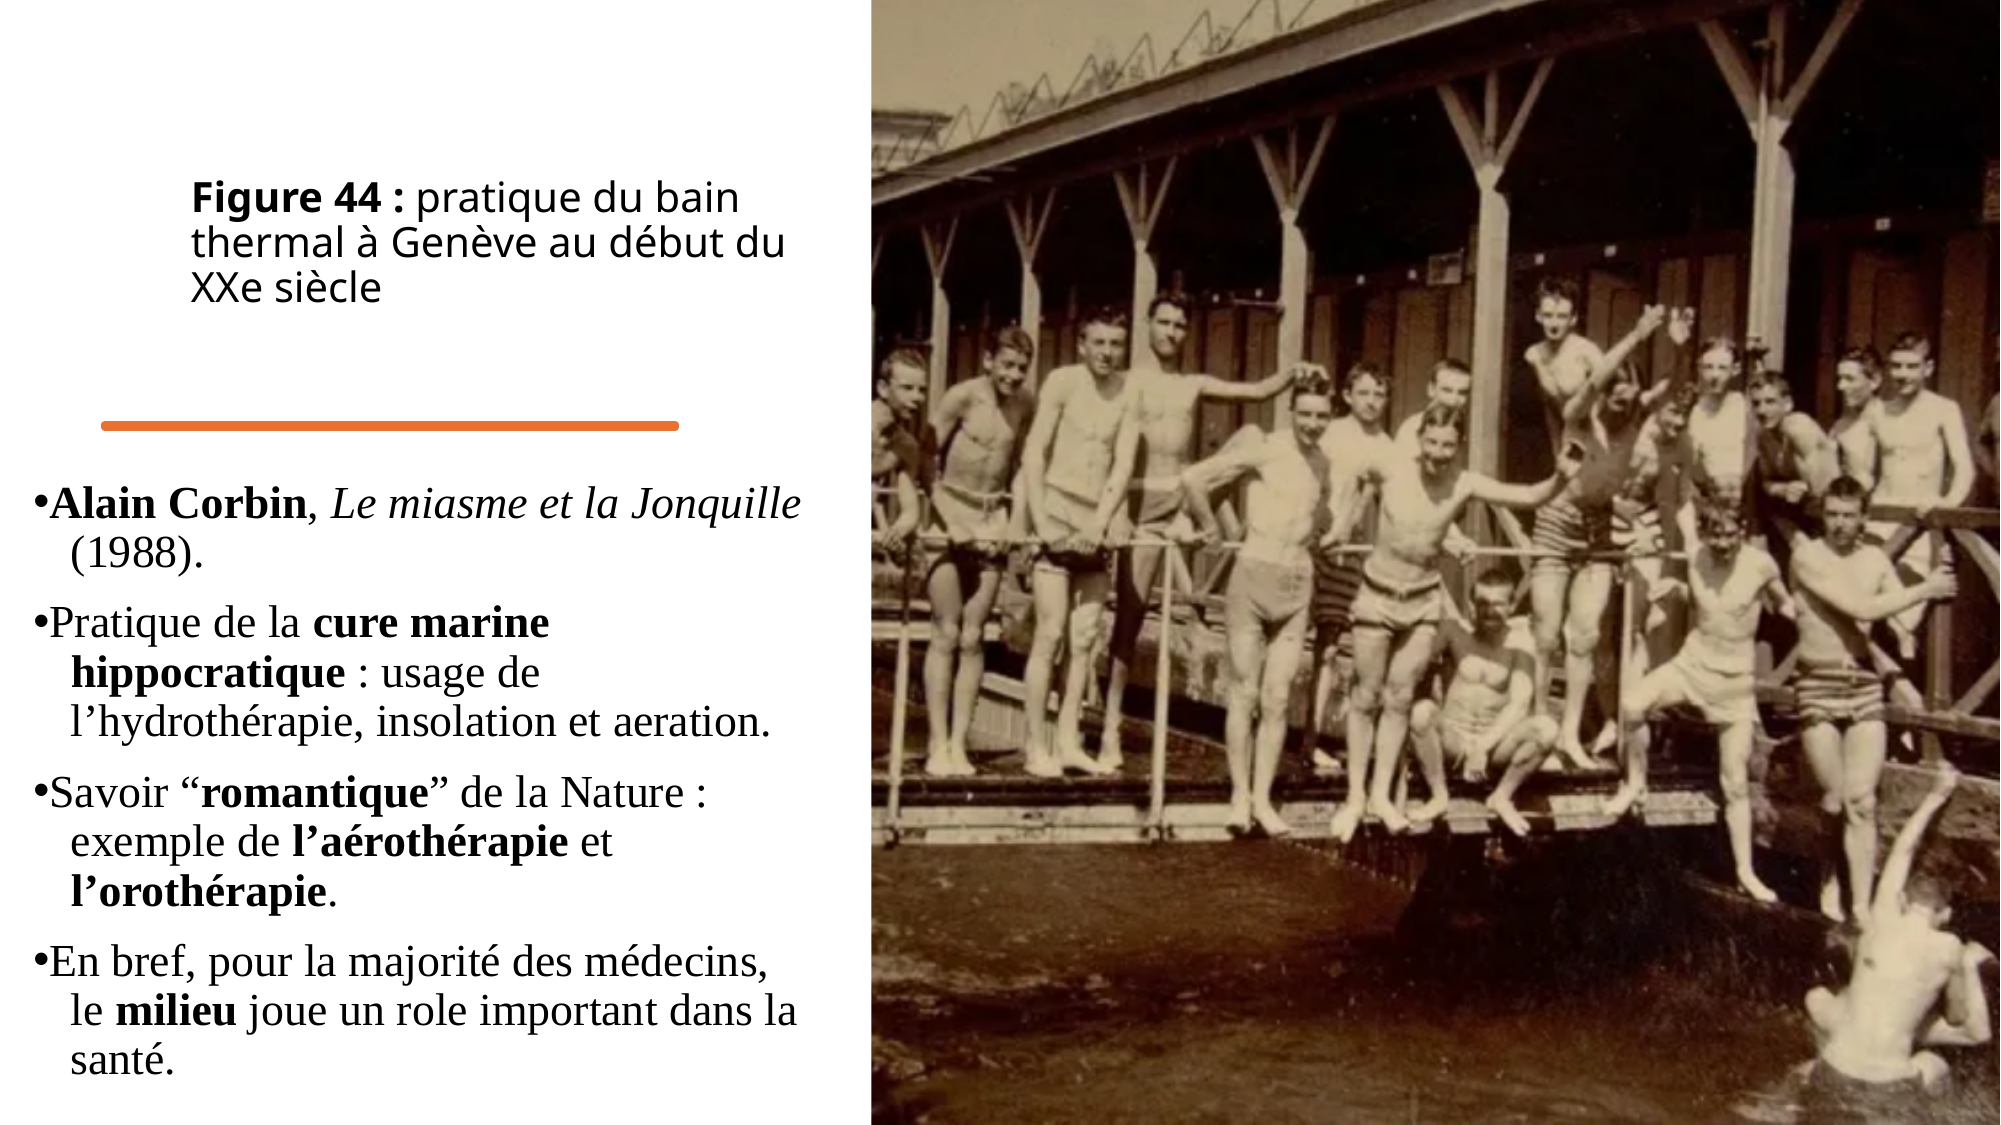

# Figure 44 : pratique du bain thermal à Genève au début du XXe siècle
Alain Corbin, Le miasme et la Jonquille (1988).
Pratique de la cure marine hippocratique : usage de l’hydrothérapie, insolation et aeration.
Savoir “romantique” de la Nature : exemple de l’aérothérapie et l’orothérapie.
En bref, pour la majorité des médecins, le milieu joue un role important dans la santé.